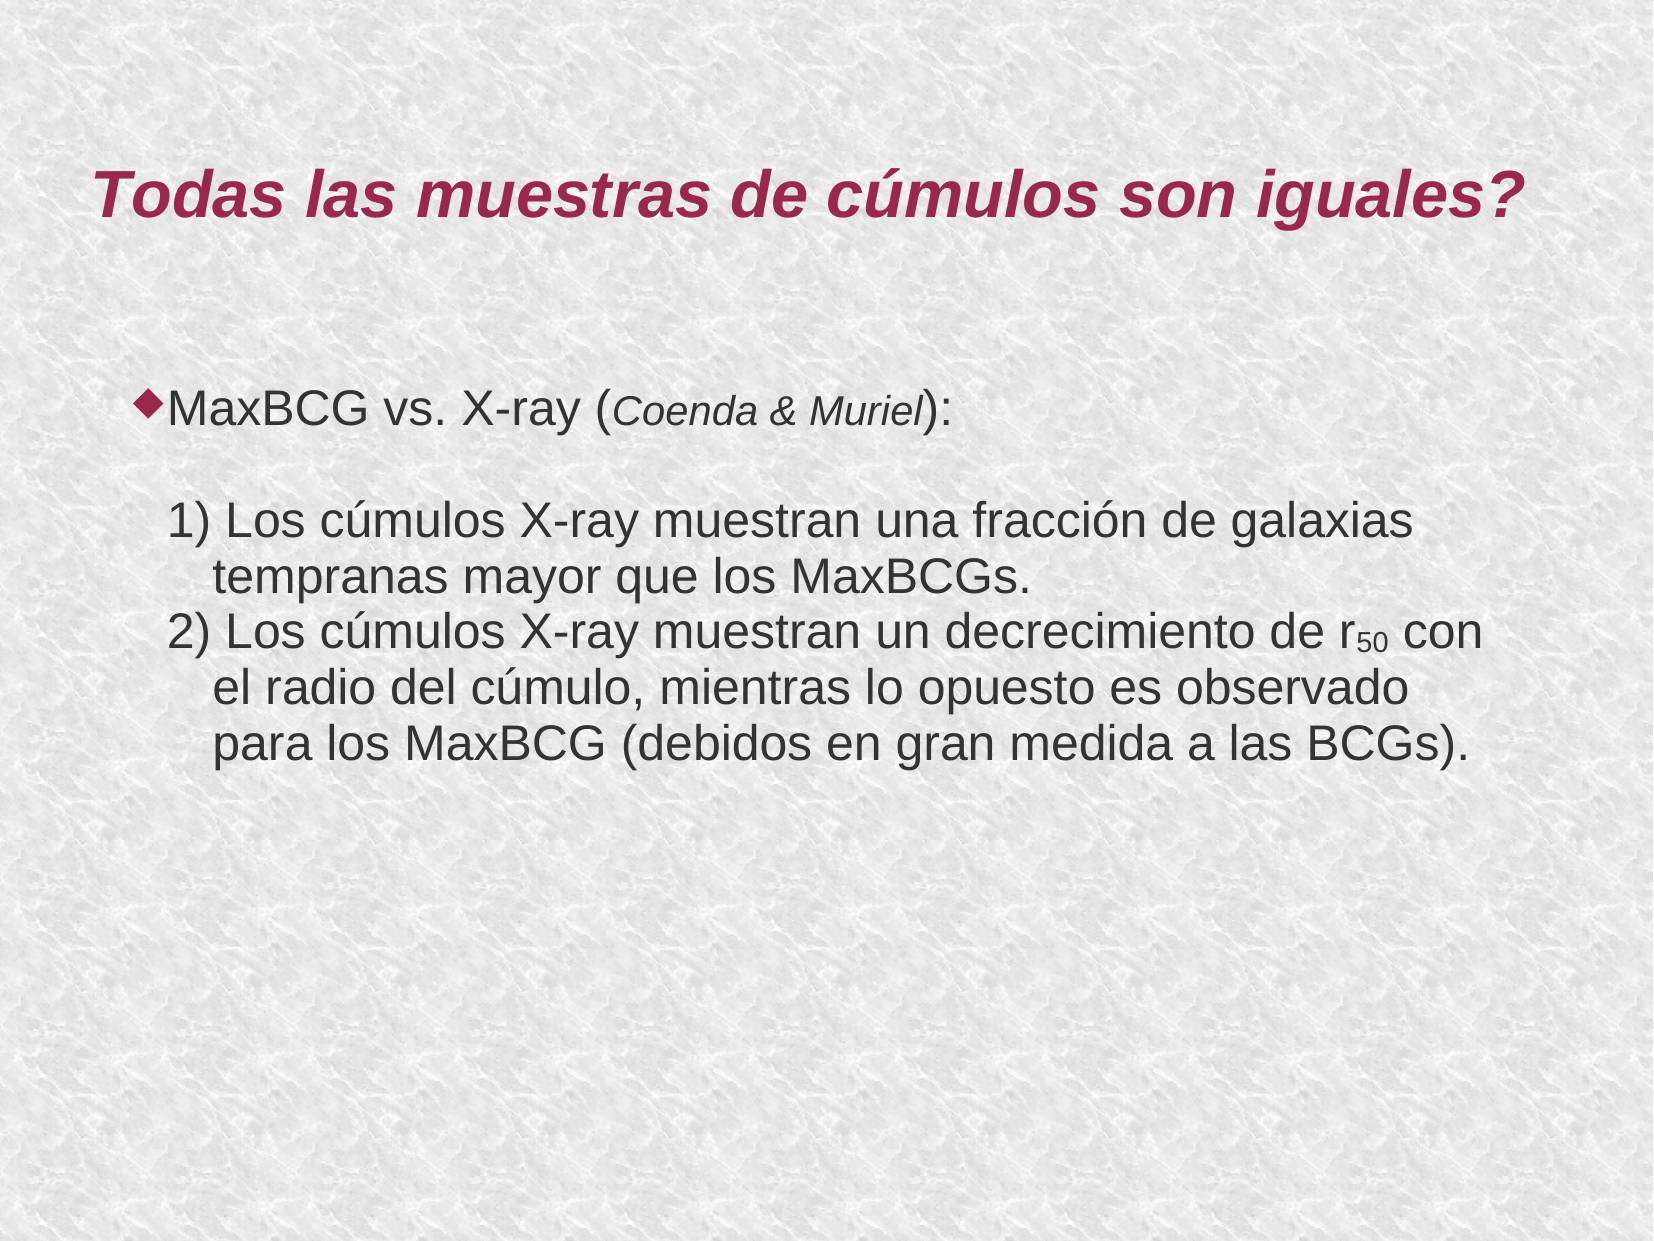

# Todas las muestras de cúmulos son iguales?
MaxBCG vs. X-ray (Coenda & Muriel):
1) Los cúmulos X-ray muestran una fracción de galaxias tempranas mayor que los MaxBCGs.
2) Los cúmulos X-ray muestran un decrecimiento de r50 con el radio del cúmulo, mientras lo opuesto es observado para los MaxBCG (debidos en gran medida a las BCGs).